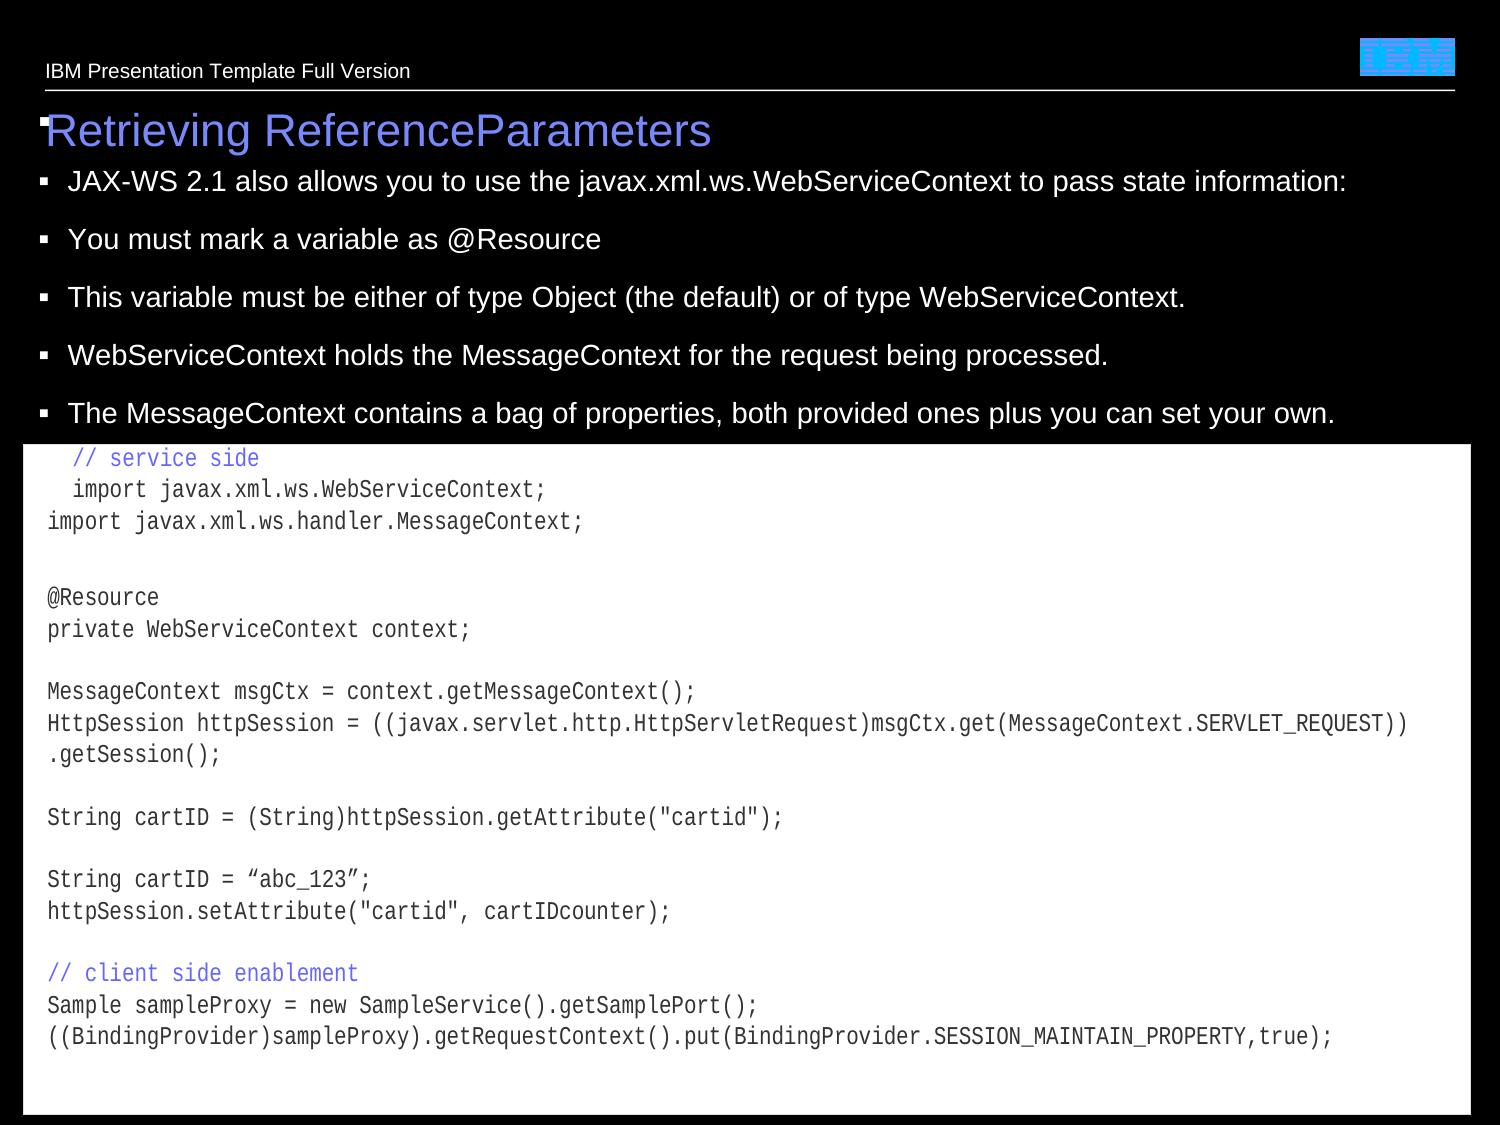

IBM Presentation Template Full Version
JAX-WS 2.1 also allows you to use the javax.xml.ws.WebServiceContext to pass state information:
You must mark a variable as @Resource
This variable must be either of type Object (the default) or of type WebServiceContext.
WebServiceContext holds the MessageContext for the request being processed.
The MessageContext contains a bag of properties, both provided ones plus you can set your own.
# Retrieving ReferenceParameters
 // service side
 import javax.xml.ws.WebServiceContext;
import javax.xml.ws.handler.MessageContext;
@Resource
private WebServiceContext context;
MessageContext msgCtx = context.getMessageContext();
HttpSession httpSession = ((javax.servlet.http.HttpServletRequest)msgCtx.get(MessageContext.SERVLET_REQUEST))
.getSession();
String cartID = (String)httpSession.getAttribute("cartid");
String cartID = “abc_123”;
httpSession.setAttribute("cartid", cartIDcounter);
// client side enablement
Sample sampleProxy = new SampleService().getSamplePort();
((BindingProvider)sampleProxy).getRequestContext().put(BindingProvider.SESSION_MAINTAIN_PROPERTY,true);
13